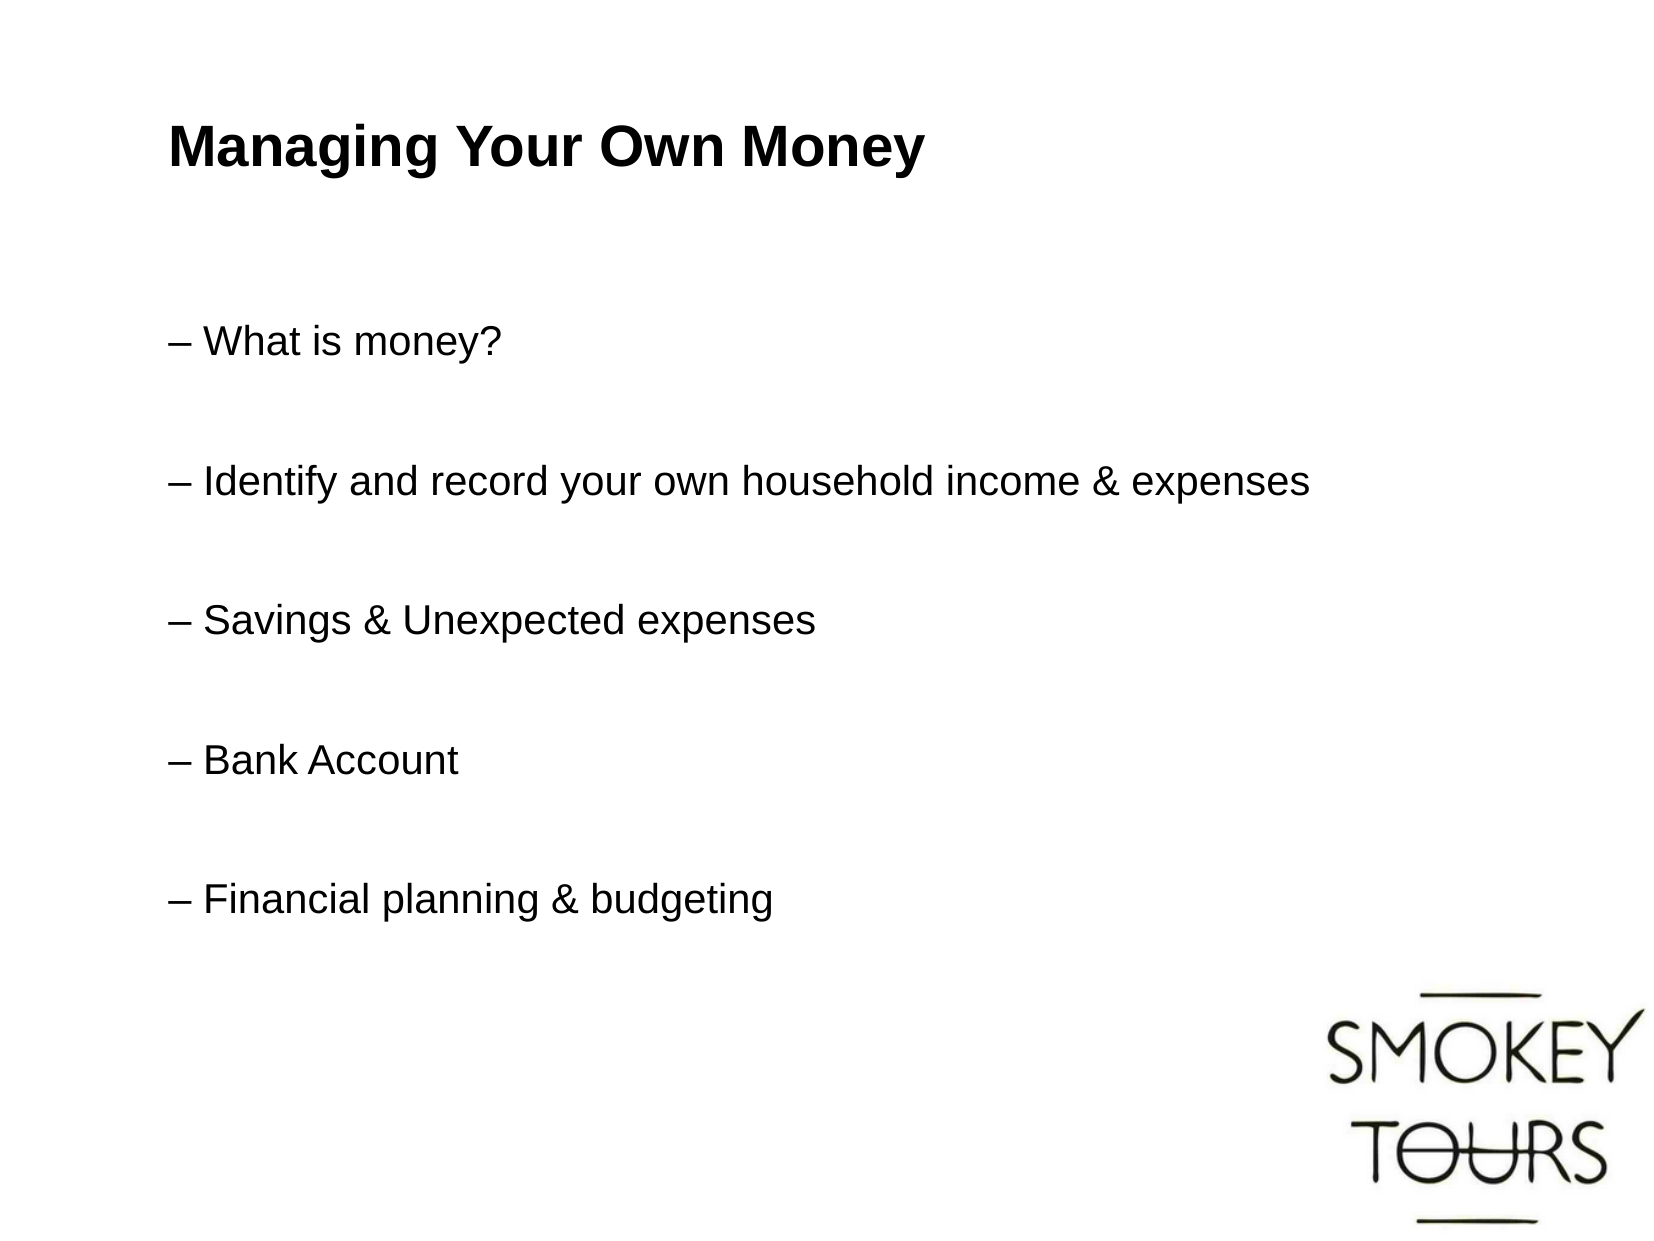

Managing Your Own Money
– What is money?
– Identify and record your own household income & expenses
– Savings & Unexpected expenses
– Bank Account
– Financial planning & budgeting